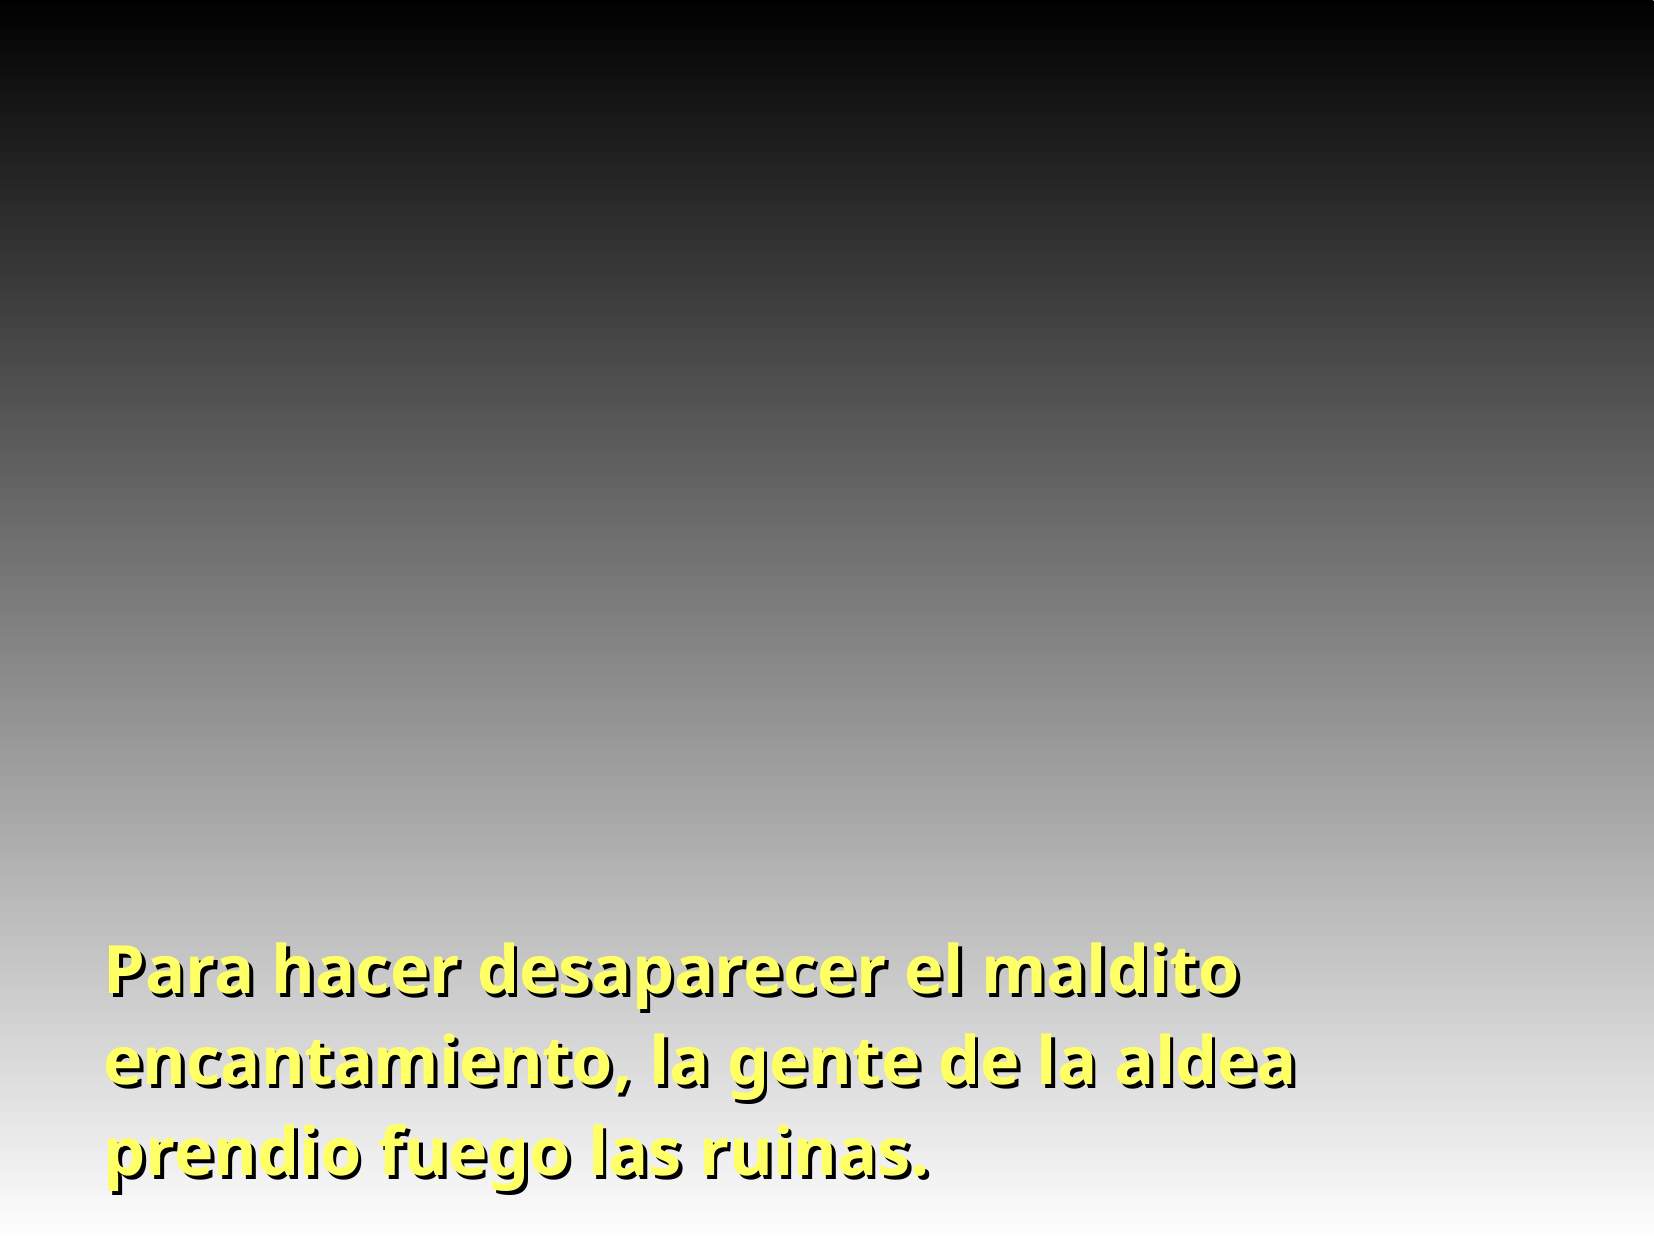

Para hacer desaparecer el maldito encantamiento, la gente de la aldea prendio fuego las ruinas.